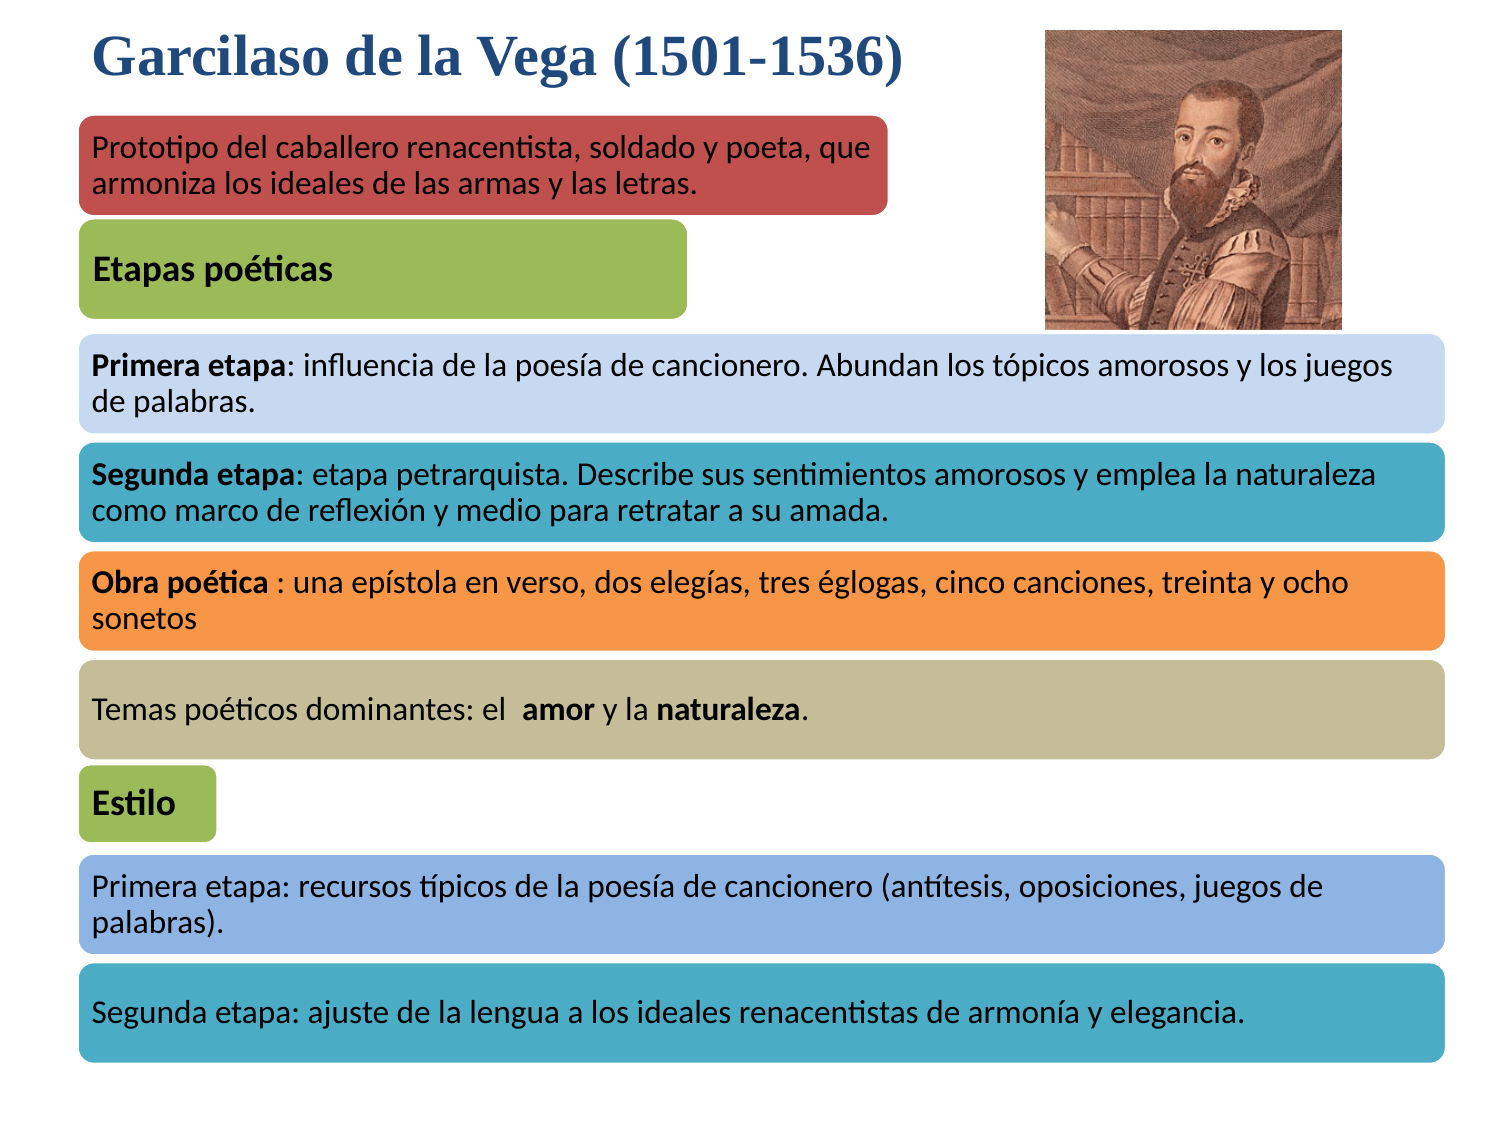

# Garcilaso de la Vega (1501-1536)
Prototipo del caballero renacentista, soldado y poeta, que armoniza los ideales de las armas y las letras.
Etapas poéticas
Primera etapa: influencia de la poesía de cancionero. Abundan los tópicos amorosos y los juegos de palabras.
Segunda etapa: etapa petrarquista. Describe sus sentimientos amorosos y emplea la naturaleza como marco de reflexión y medio para retratar a su amada.
Obra poética : una epístola en verso, dos elegías, tres églogas, cinco canciones, treinta y ocho sonetos
Temas poéticos dominantes: el amor y la naturaleza.
Estilo
Primera etapa: recursos típicos de la poesía de cancionero (antítesis, oposiciones, juegos de palabras).
Segunda etapa: ajuste de la lengua a los ideales renacentistas de armonía y elegancia.